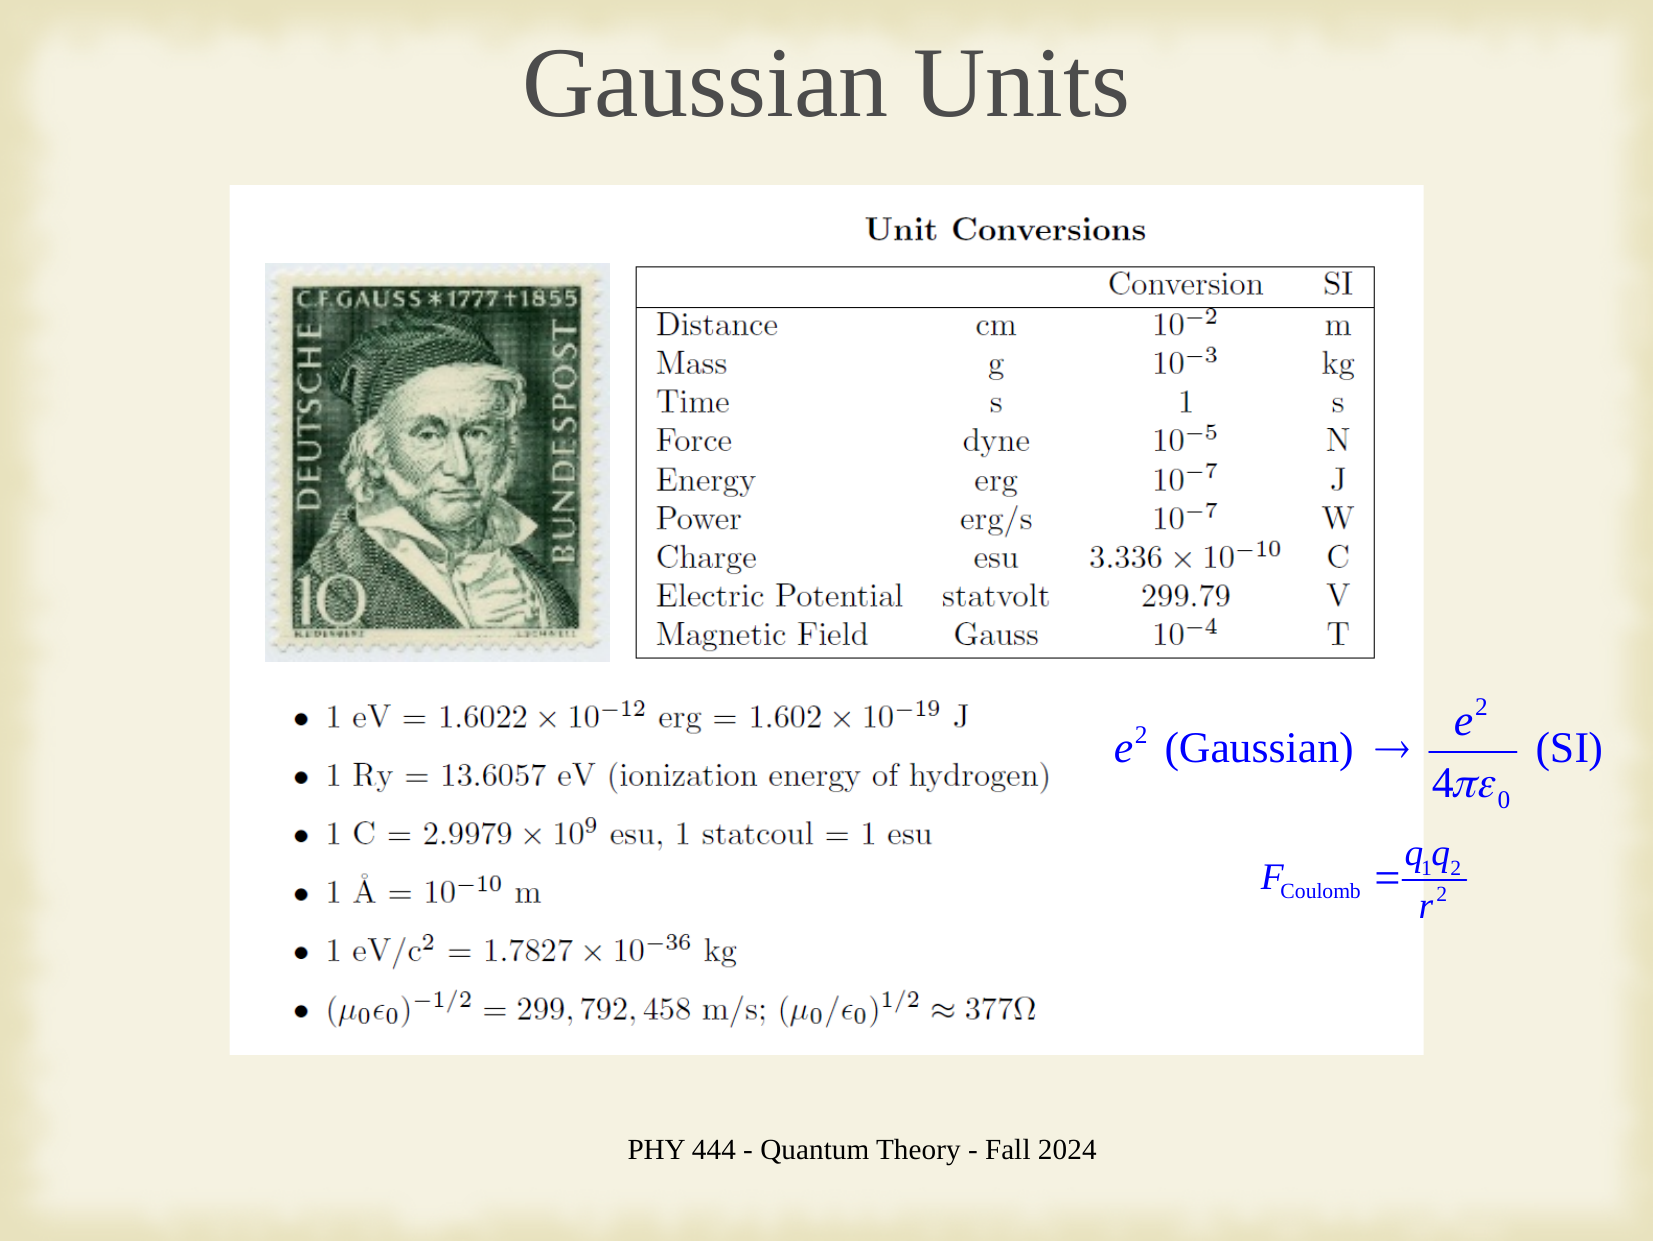

Gaussian Units
PHY 444 - Quantum Theory - Fall 2024